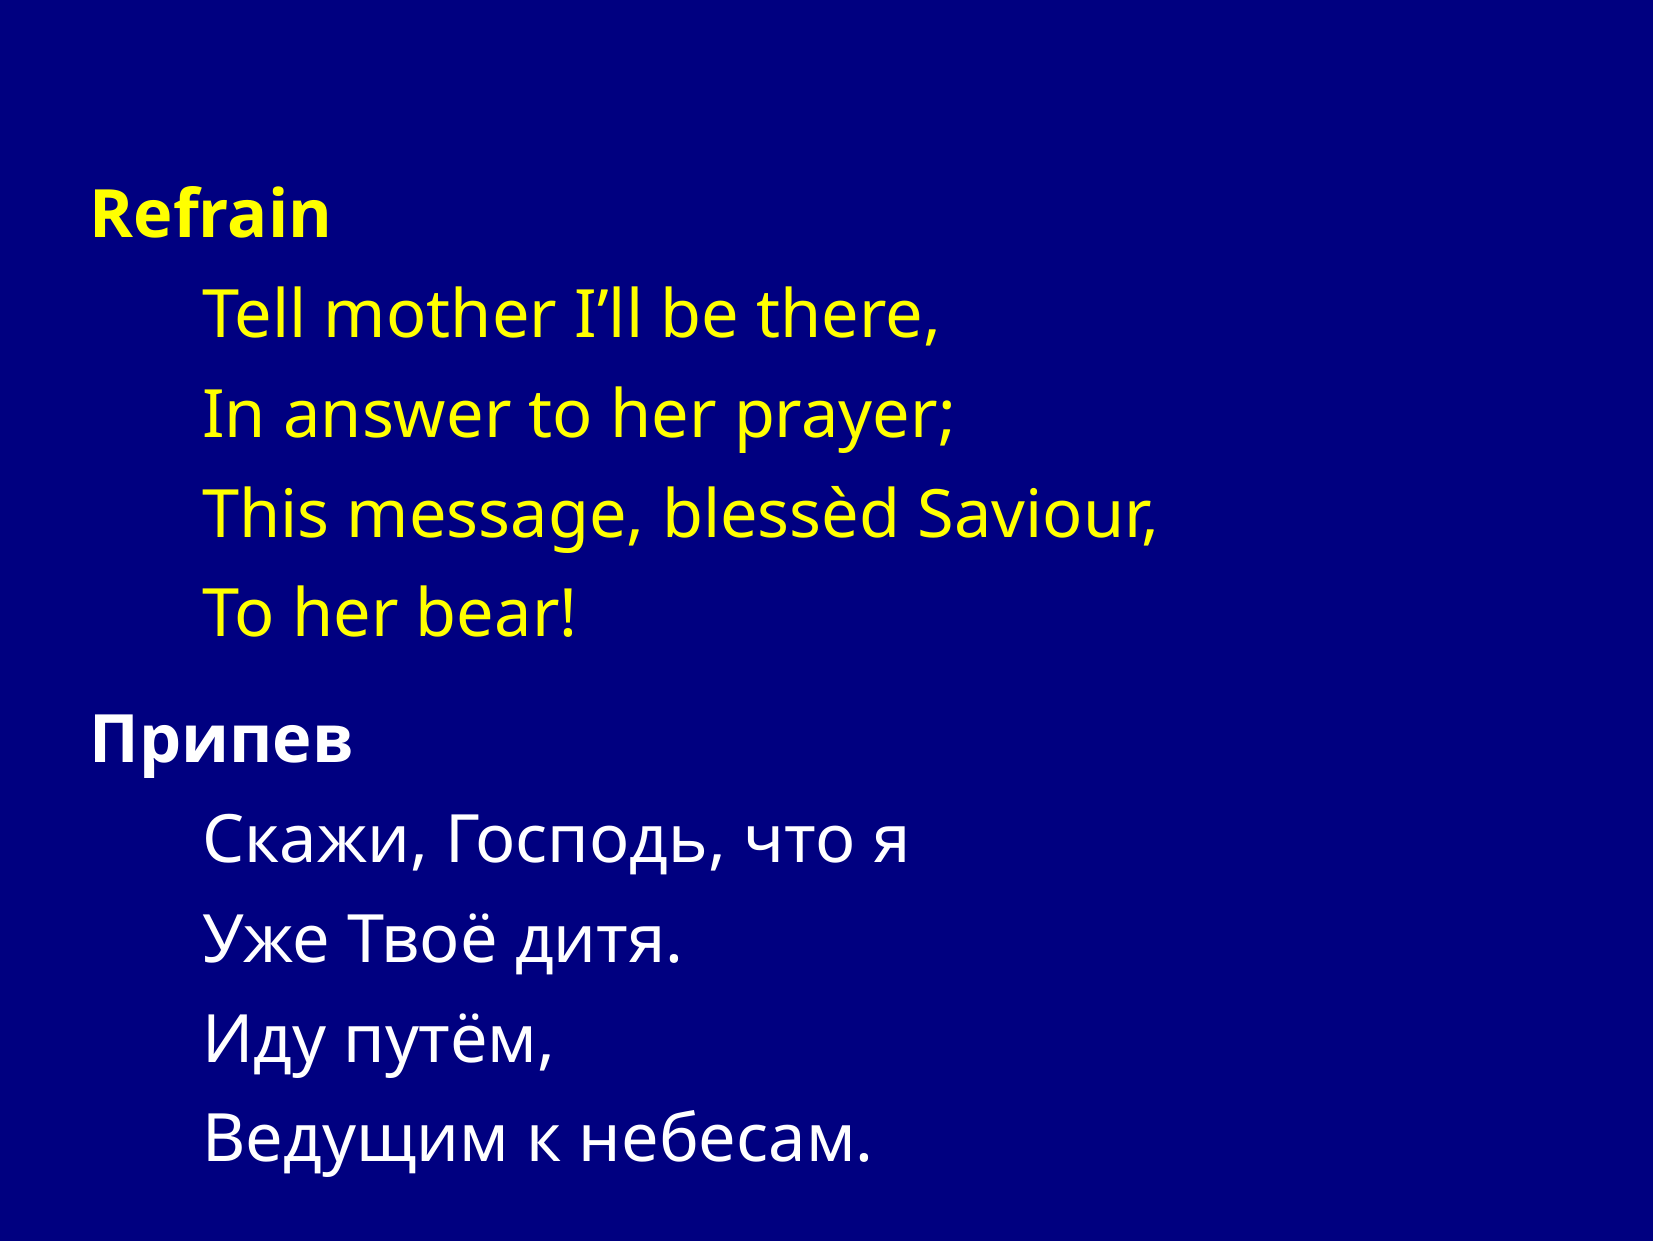

Refrain
	Tell mother I’ll be there,
	In answer to her prayer;
	This message, blessèd Saviour,
	To her bear!
Припев
	Скажи, Господь, что я
	Уже Твоё дитя.
	Иду путём,
	Ведущим к небесам.